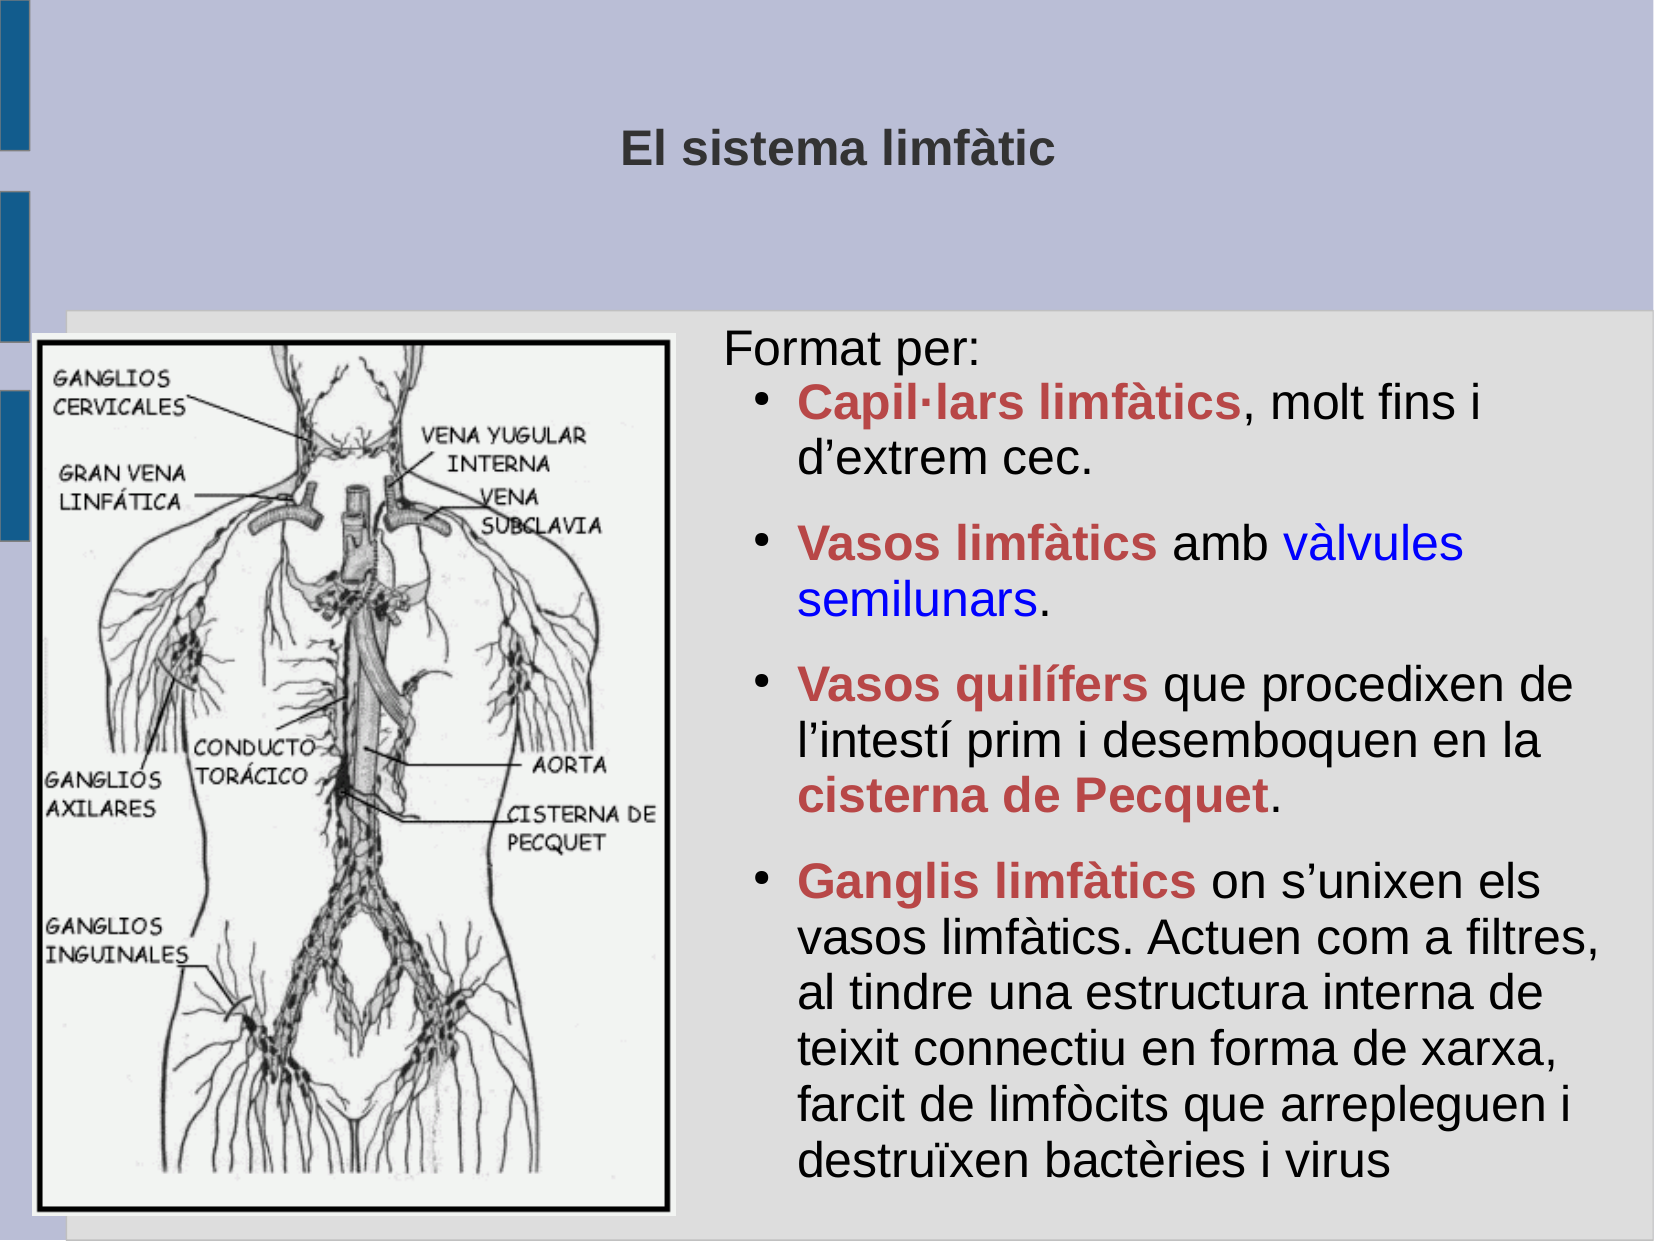

# El sistema limfàtic
Format per:
Capil·lars limfàtics, molt fins i d’extrem cec.
Vasos limfàtics amb vàlvules semilunars.
Vasos quilífers que procedixen de l’intestí prim i desemboquen en la cisterna de Pecquet.
Ganglis limfàtics on s’unixen els vasos limfàtics. Actuen com a filtres, al tindre una estructura interna de teixit connectiu en forma de xarxa, farcit de limfòcits que arrepleguen i destruïxen bactèries i virus